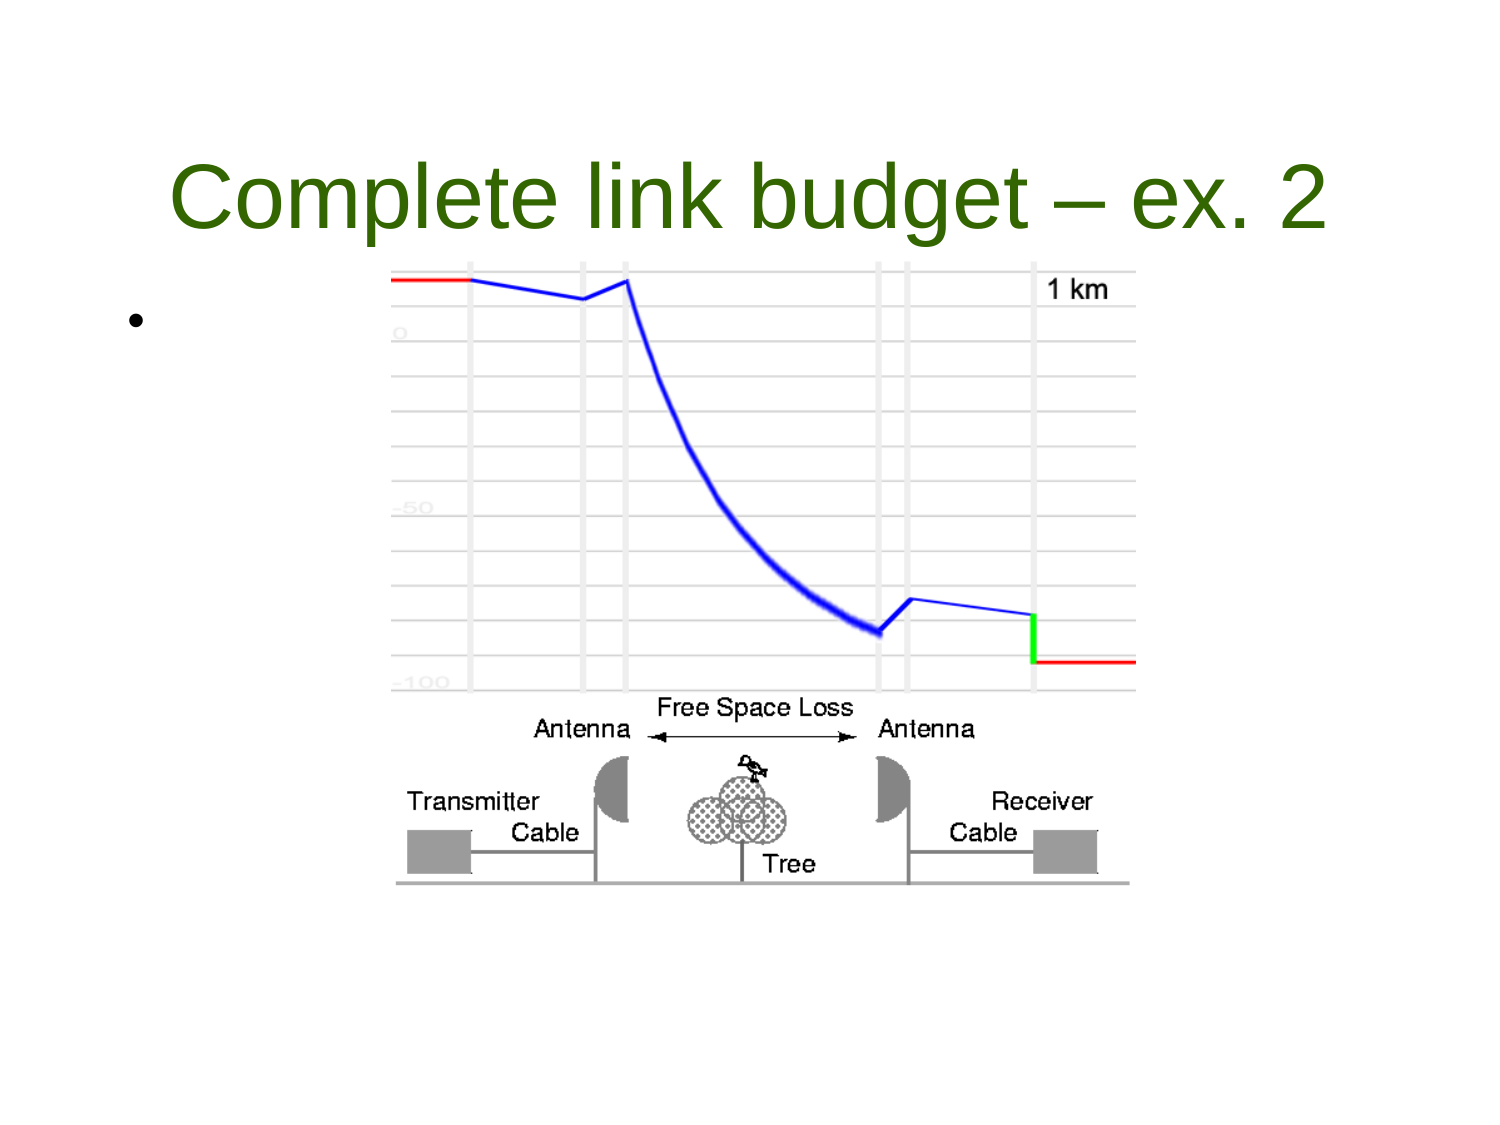

# Complete link budget – ex. 2